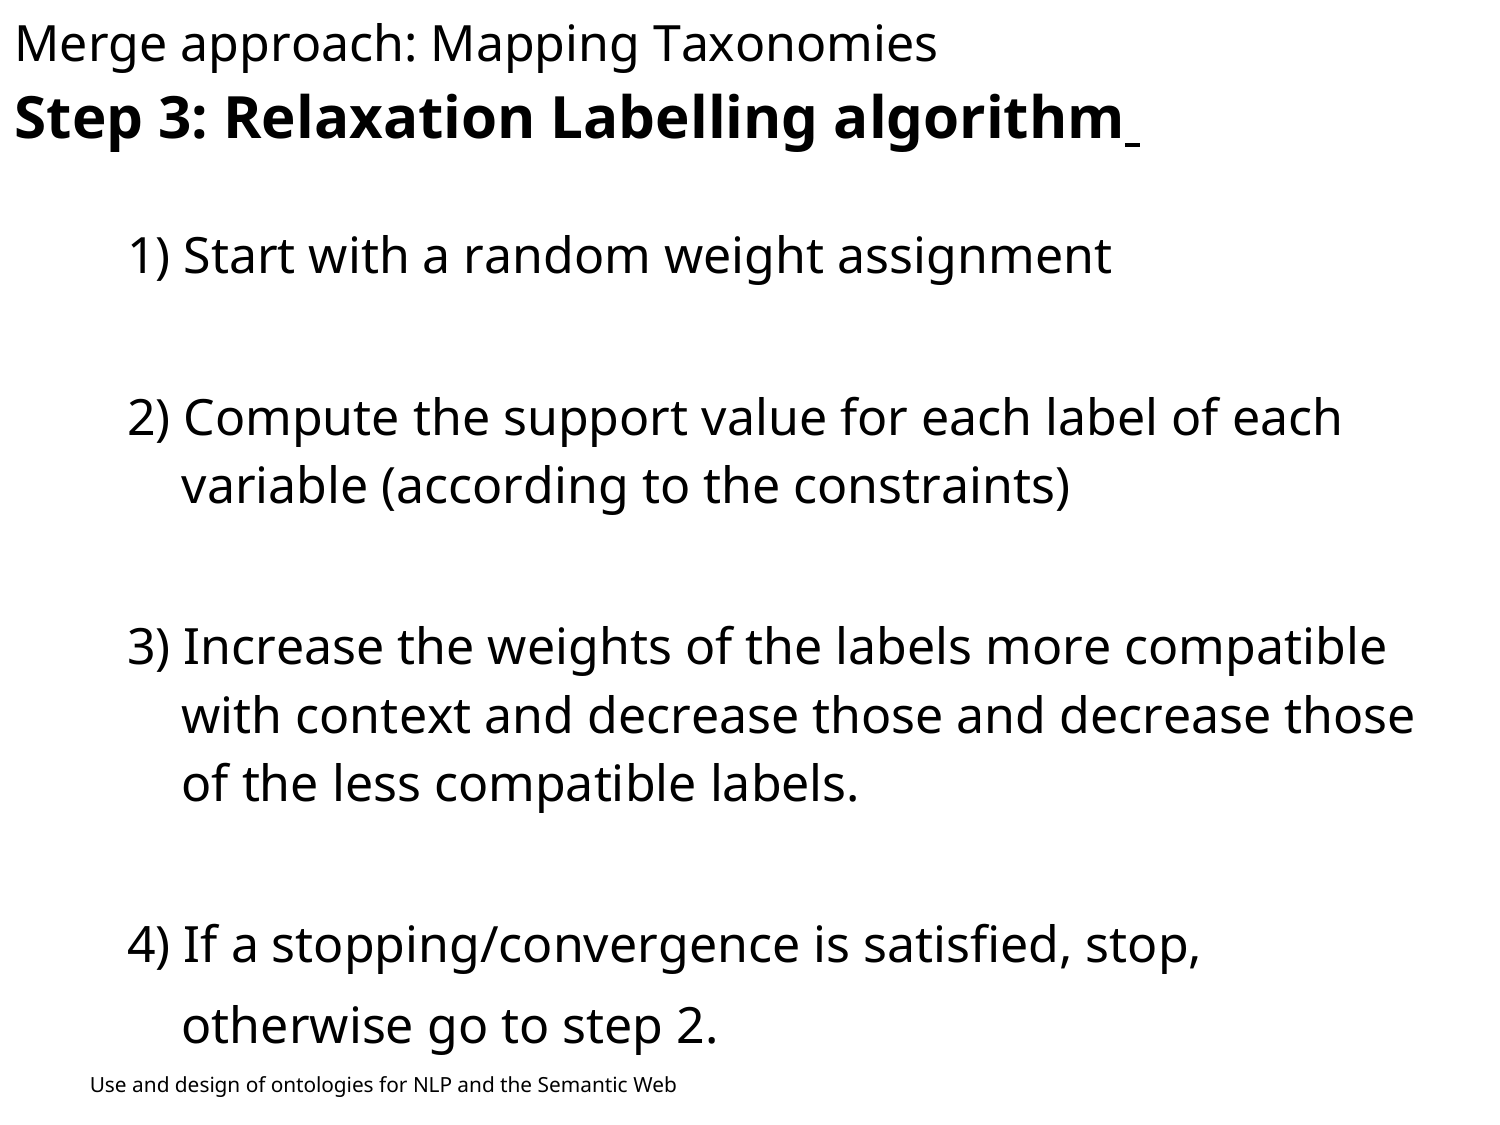

Merge approach: Mapping Taxonomies
Step 3: Relaxation Labelling algorithm
# 1) Start with a random weight assignment
2) Compute the support value for each label of each variable (according to the constraints)
3) Increase the weights of the labels more compatible with context and decrease those and decrease those of the less compatible labels.
4) If a stopping/convergence is satisfied, stop,
	otherwise go to step 2.